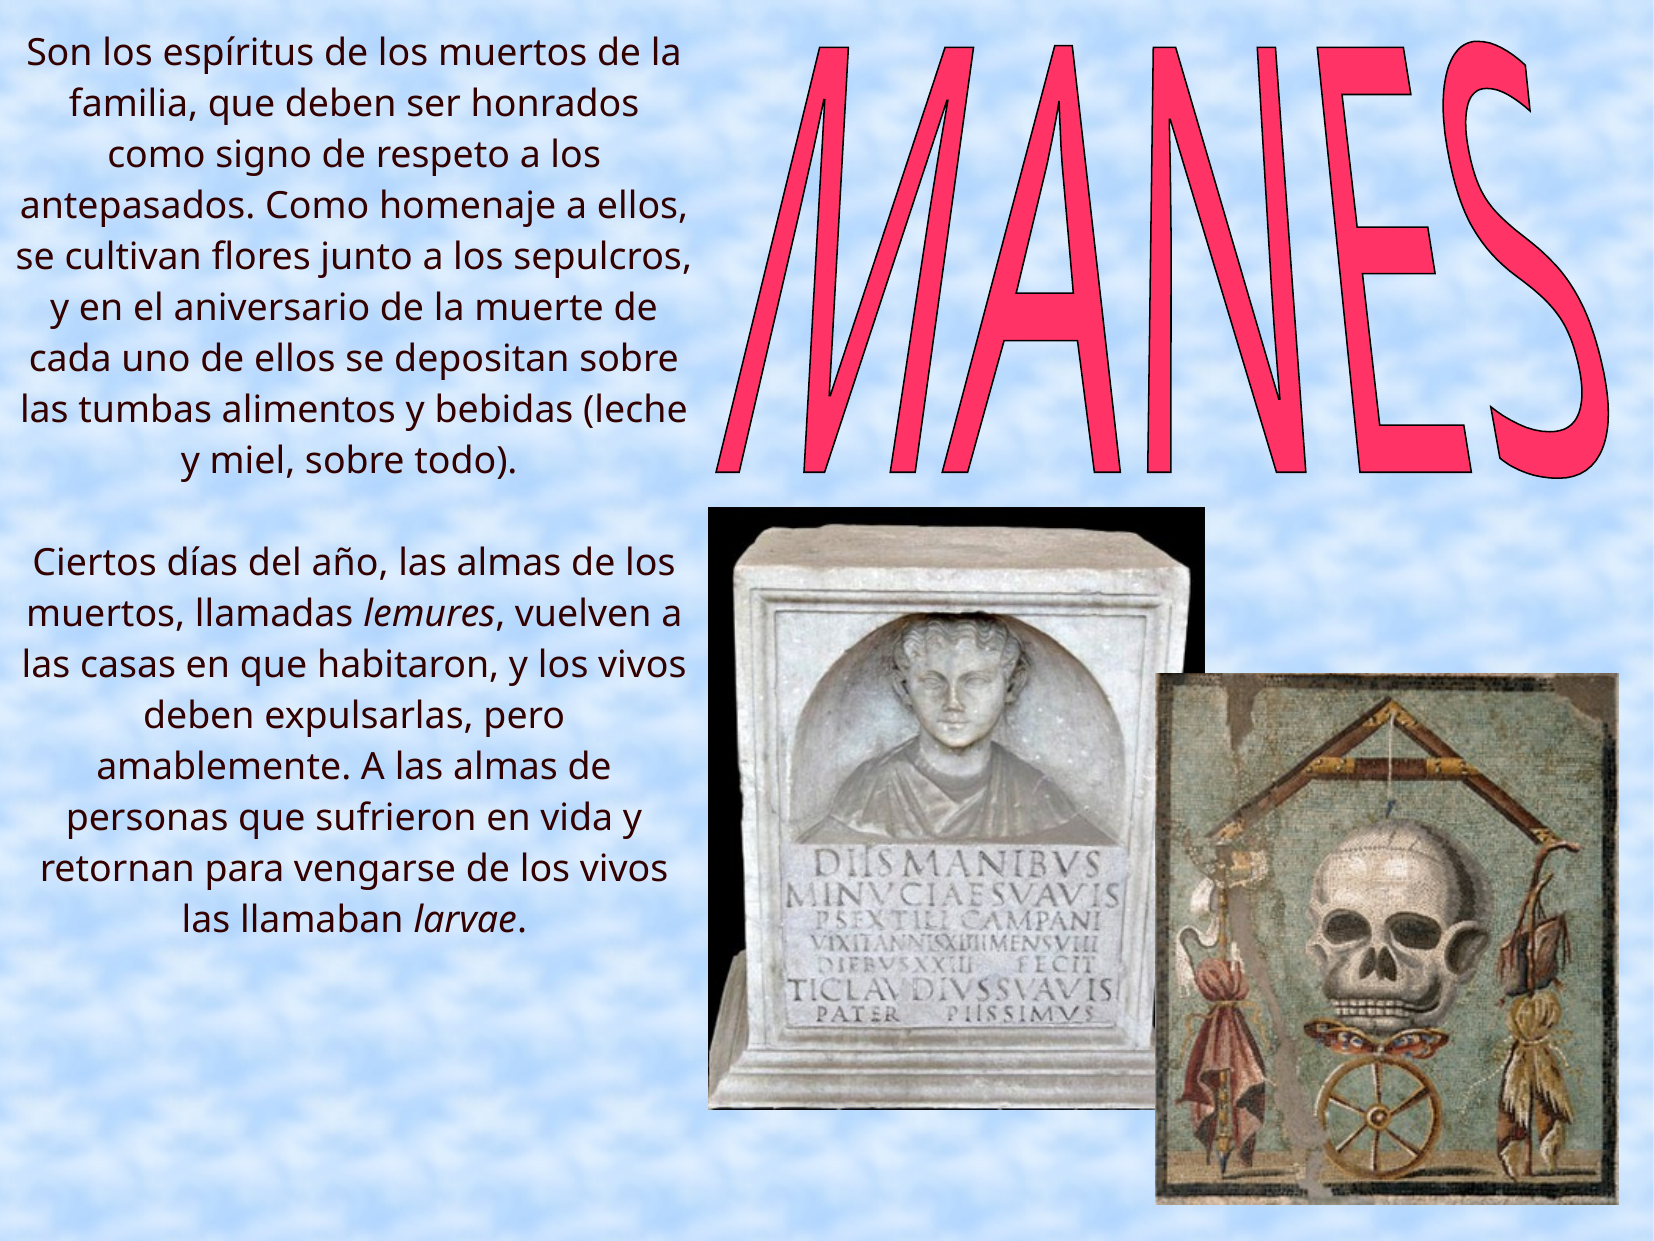

Son los espíritus de los muertos de la familia, que deben ser honrados como signo de respeto a los antepasados. Como homenaje a ellos, se cultivan flores junto a los sepulcros, y en el aniversario de la muerte de cada uno de ellos se depositan sobre las tumbas alimentos y bebidas (leche y miel, sobre todo).
Ciertos días del año, las almas de los muertos, llamadas lemures, vuelven a las casas en que habitaron, y los vivos deben expulsarlas, pero amablemente. A las almas de personas que sufrieron en vida y retornan para vengarse de los vivos las llamaban larvae.
MANES